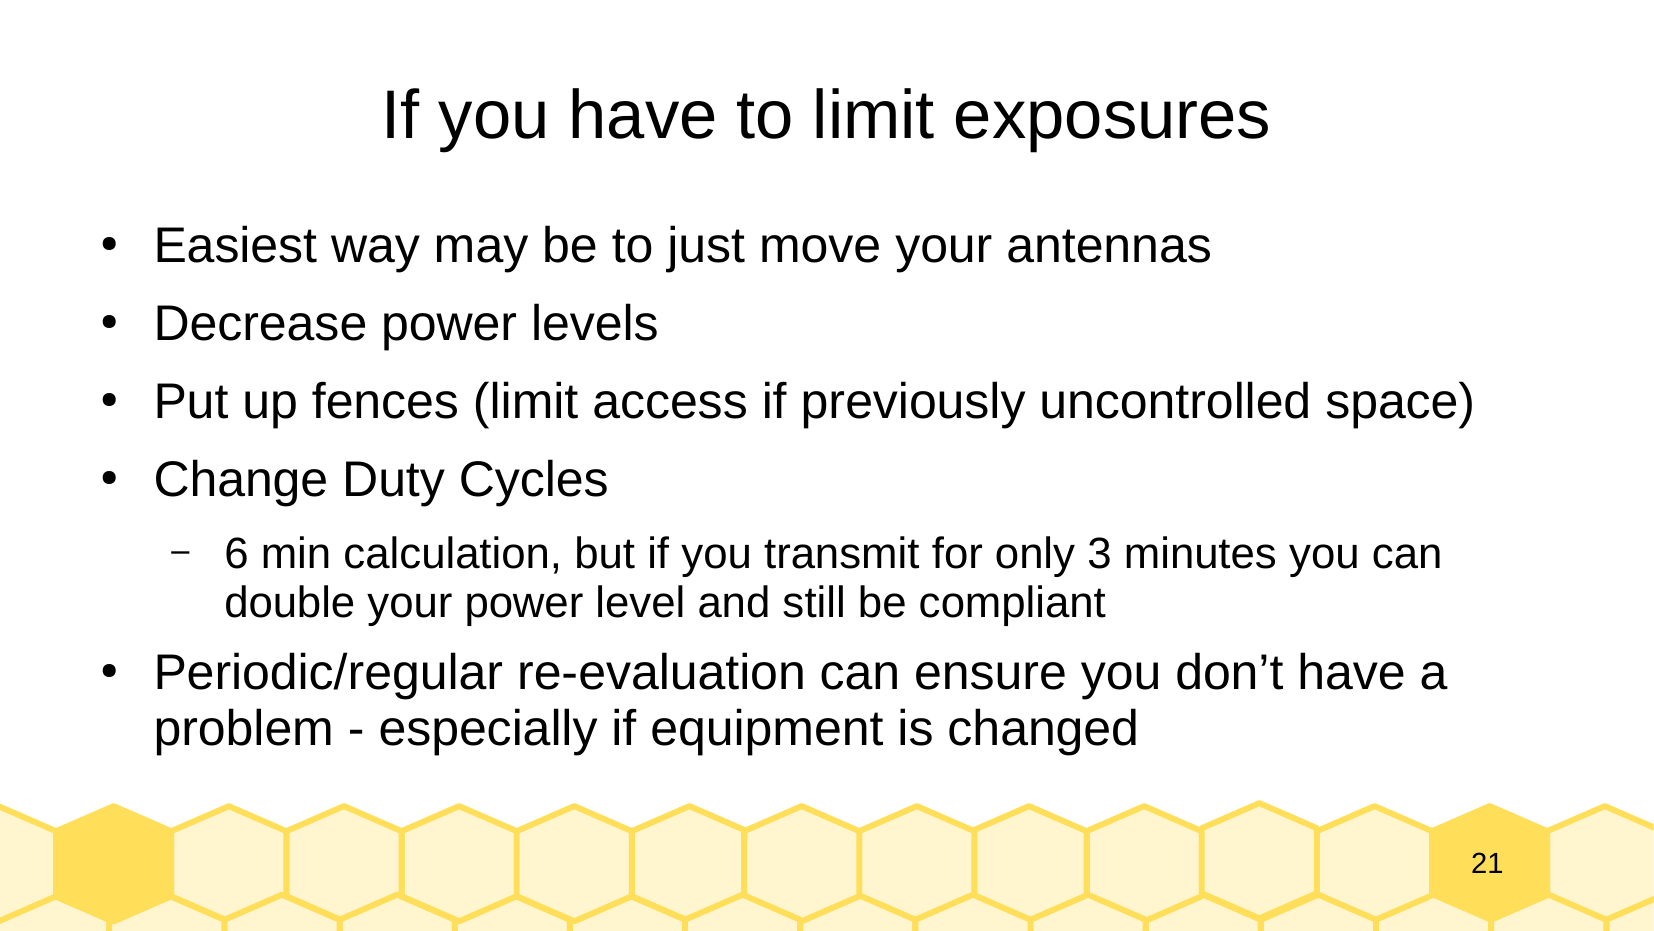

# If you have to limit exposures
Easiest way may be to just move your antennas
Decrease power levels
Put up fences (limit access if previously uncontrolled space)
Change Duty Cycles
6 min calculation, but if you transmit for only 3 minutes you can double your power level and still be compliant
Periodic/regular re-evaluation can ensure you don’t have a problem - especially if equipment is changed